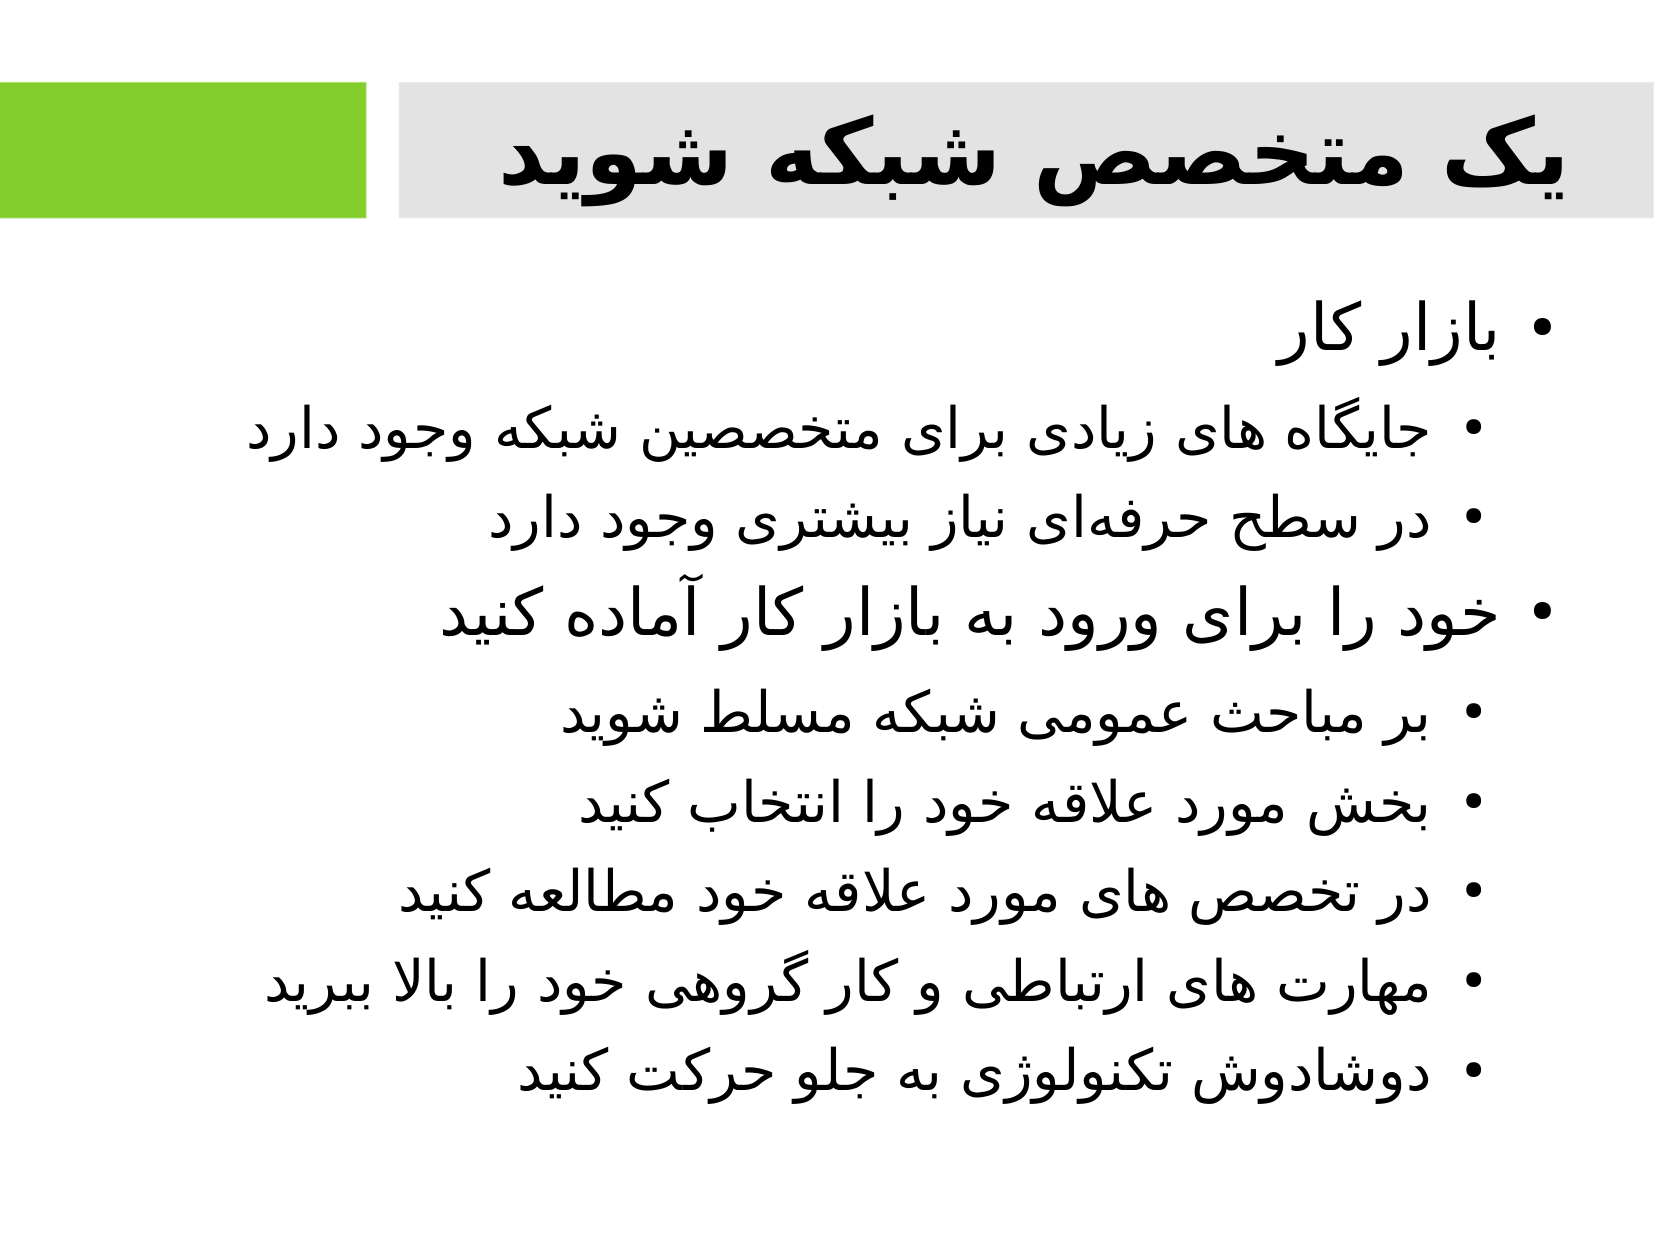

# یک متخصص شبکه شوید
بازار کار
جایگاه های زیادی برای متخصصین شبکه وجود دارد
در سطح حرفه‌ای نیاز بیشتری وجود دارد
خود را برای ورود به بازار کار آماده کنید
بر مباحث عمومی شبکه مسلط شوید
بخش مورد علاقه خود را انتخاب کنید
در تخصص های مورد علاقه خود مطالعه کنید
مهارت های ارتباطی و کار گروهی خود را بالا ببرید
دوشادوش تکنولوژی به جلو حرکت کنید